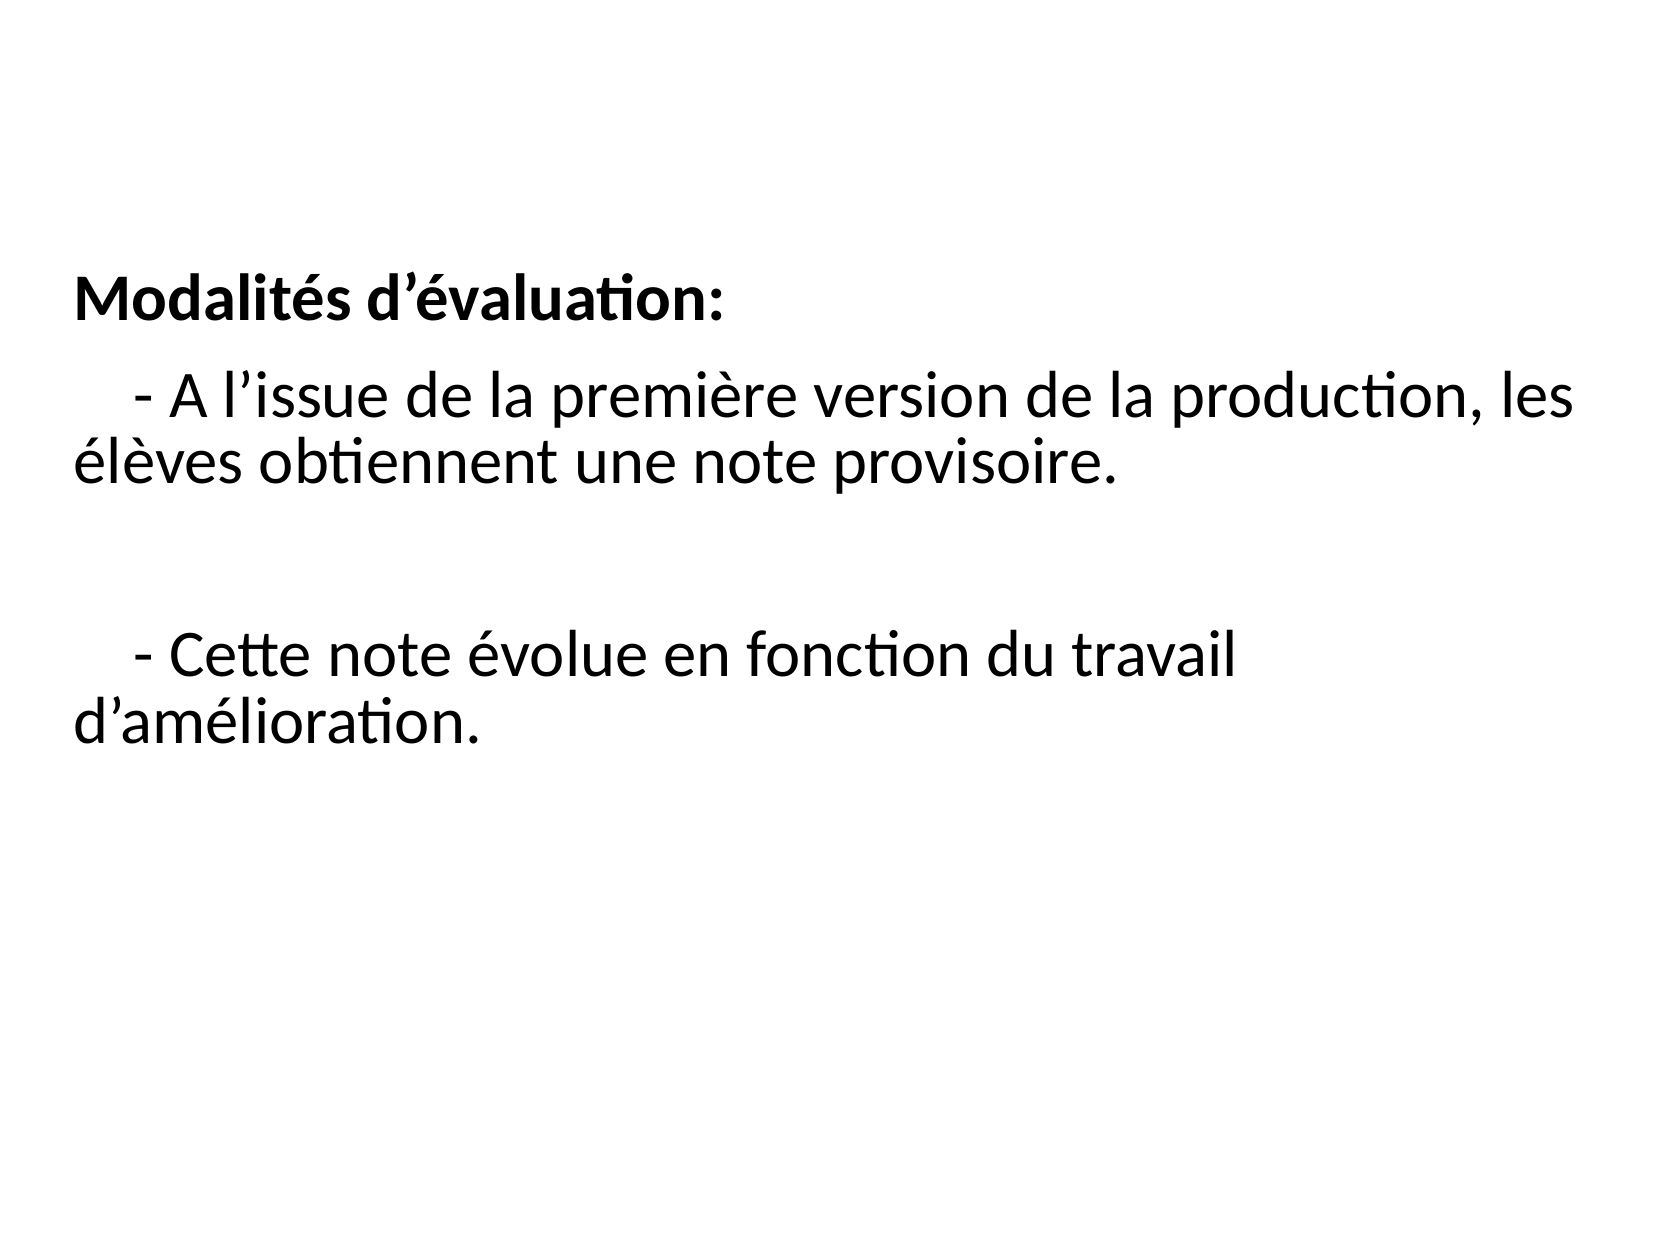

Modalités d’évaluation:
 - A l’issue de la première version de la production, les élèves obtiennent une note provisoire.
 - Cette note évolue en fonction du travail d’amélioration.